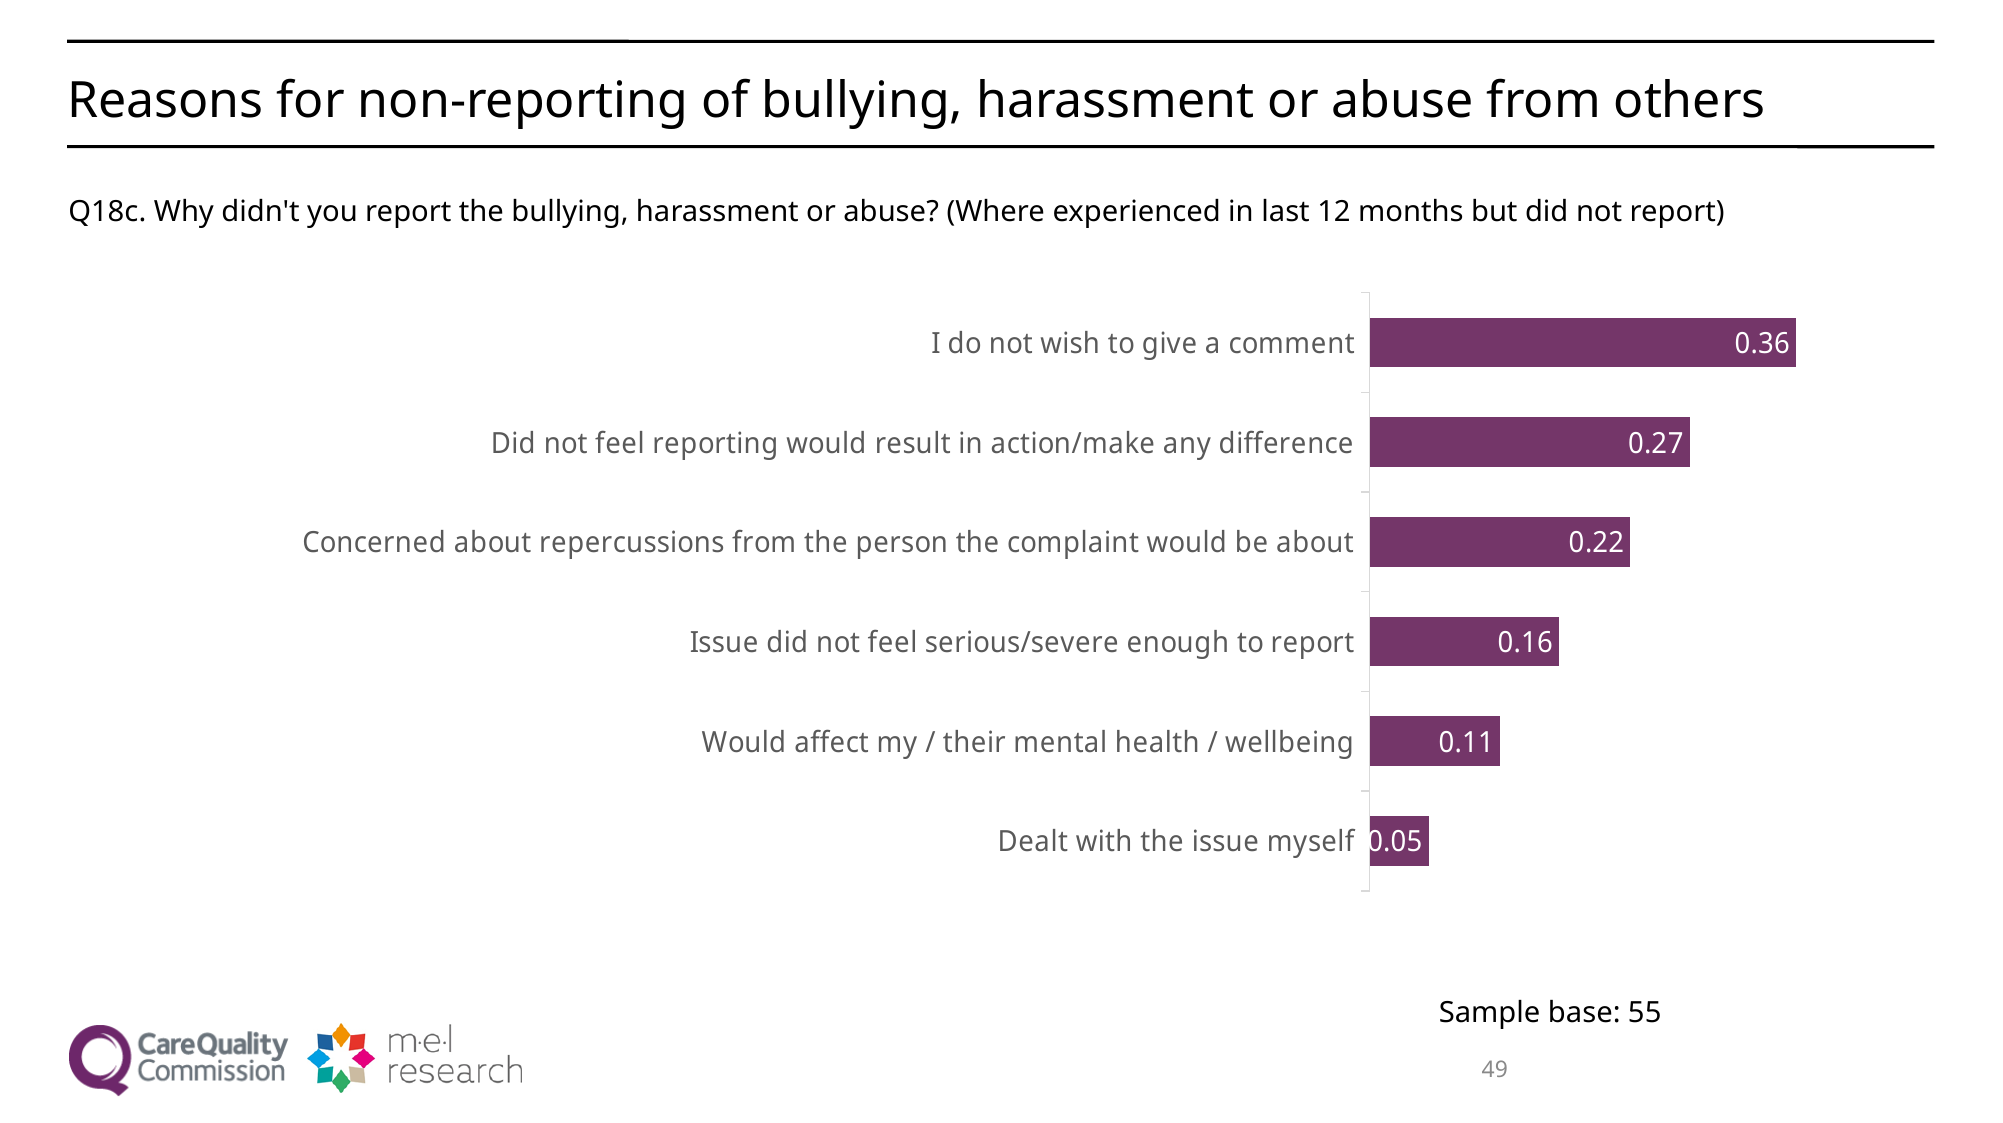

# Reasons for non-reporting of bullying, harassment or abuse from others
Q18c. Why didn't you report the bullying, harassment or abuse? (Where experienced in last 12 months but did not report)
### Chart
| Category | x |
|---|---|
| I do not wish to give a comment | 0.36 |
| Did not feel reporting would result in action/make any difference | 0.27 |
| Concerned about repercussions from the person the complaint would be about | 0.22 |
| Issue did not feel serious/severe enough to report | 0.16 |
| Would affect my / their mental health / wellbeing | 0.11 |
| Dealt with the issue myself | 0.05 |Sample base: 55
41